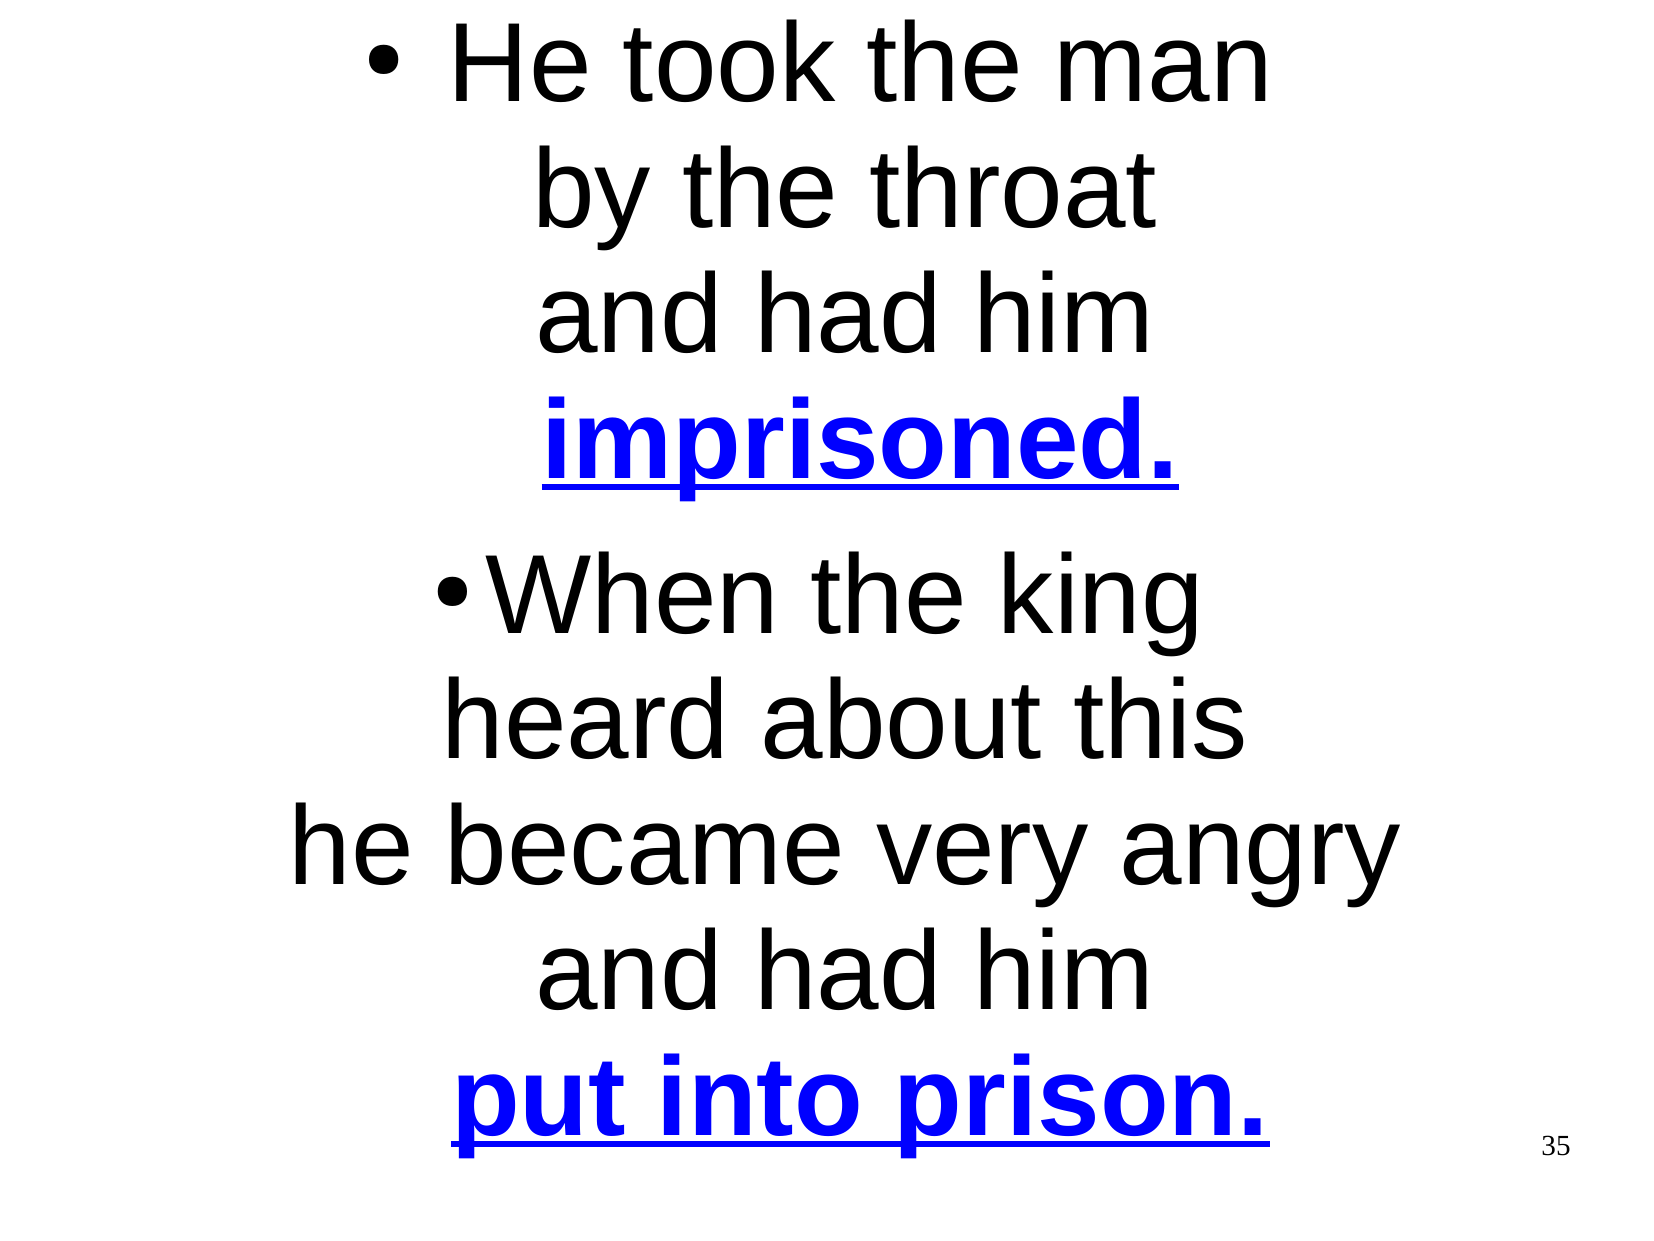

# He took the man by the throat and had him imprisoned.
When the king
heard about this
he became very angry
and had him
put into prison.
35